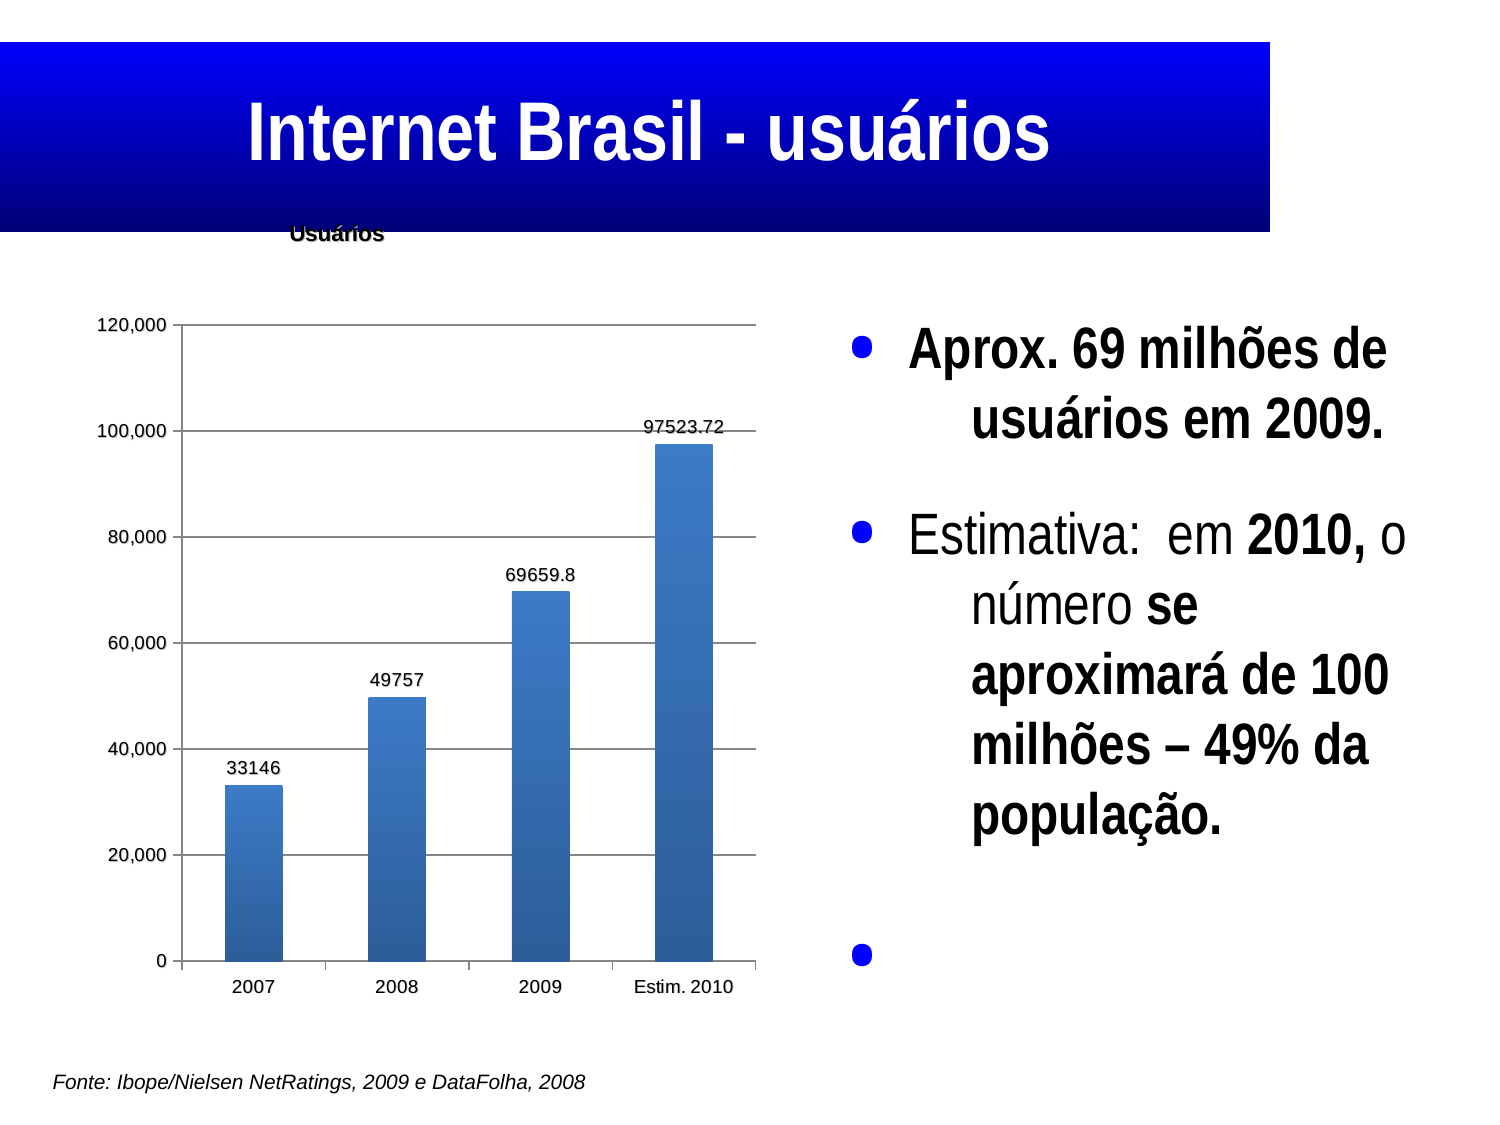

Internet Brasil - usuários
### Chart: Usuários
| Category | Usuários (000) |
|---|---|
| 2007 | 33146.0 |
| 2008 | 49757.0 |
| 2009 | 69659.8 |
| Estim. 2010 | 97523.72 |Aprox. 69 milhões de usuários em 2009.
Estimativa: em 2010, o número se aproximará de 100 milhões – 49% da população.
Fonte: Ibope/Nielsen NetRatings, 2009 e DataFolha, 2008